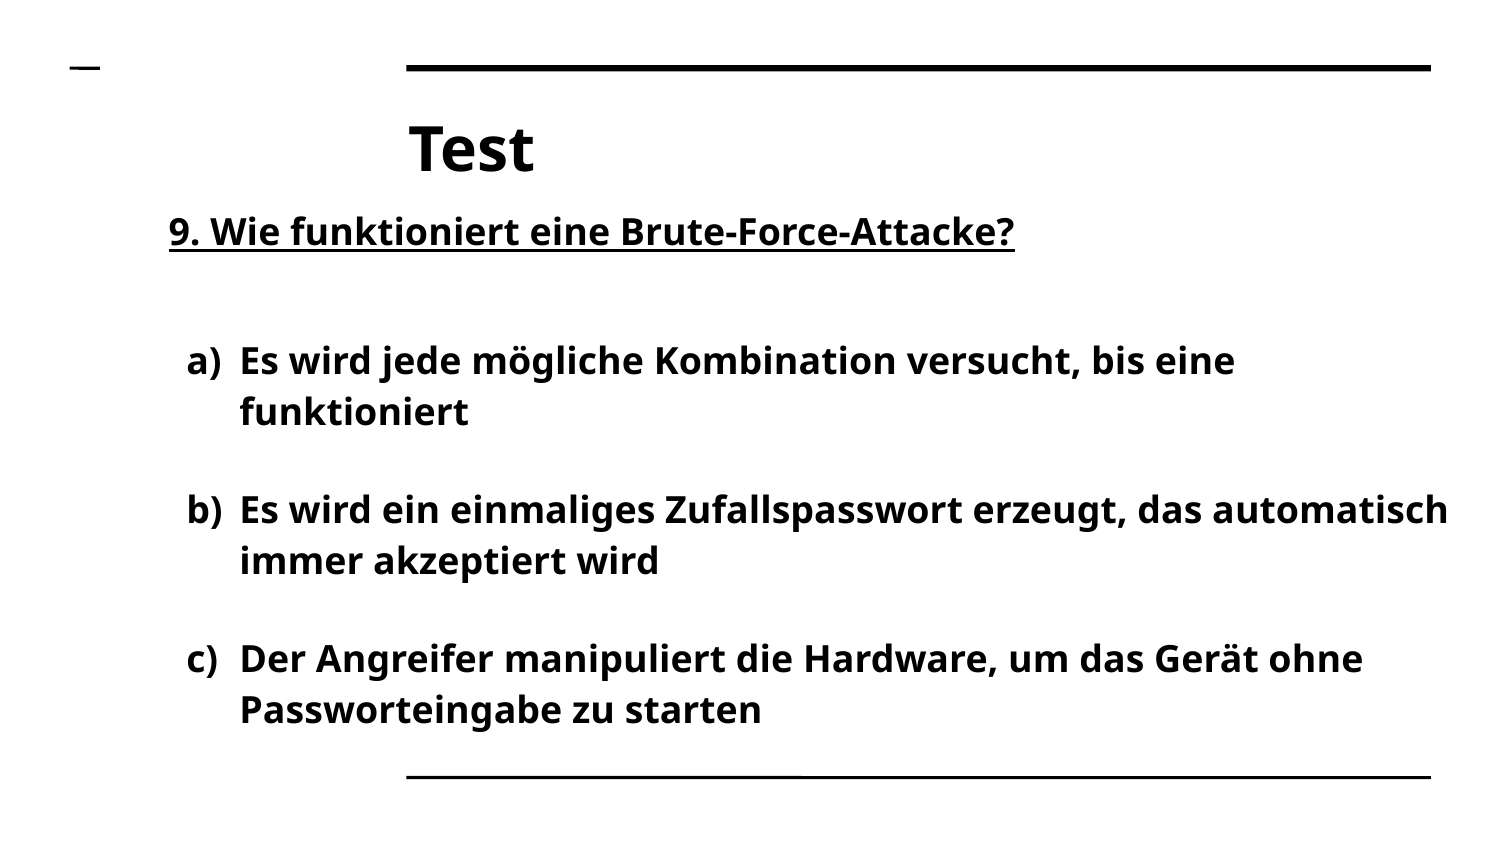

# Test
9. Wie funktioniert eine Brute-Force-Attacke?
Es wird jede mögliche Kombination versucht, bis eine funktioniert
Es wird ein einmaliges Zufallspasswort erzeugt, das automatisch immer akzeptiert wird
Der Angreifer manipuliert die Hardware, um das Gerät ohne Passworteingabe zu starten